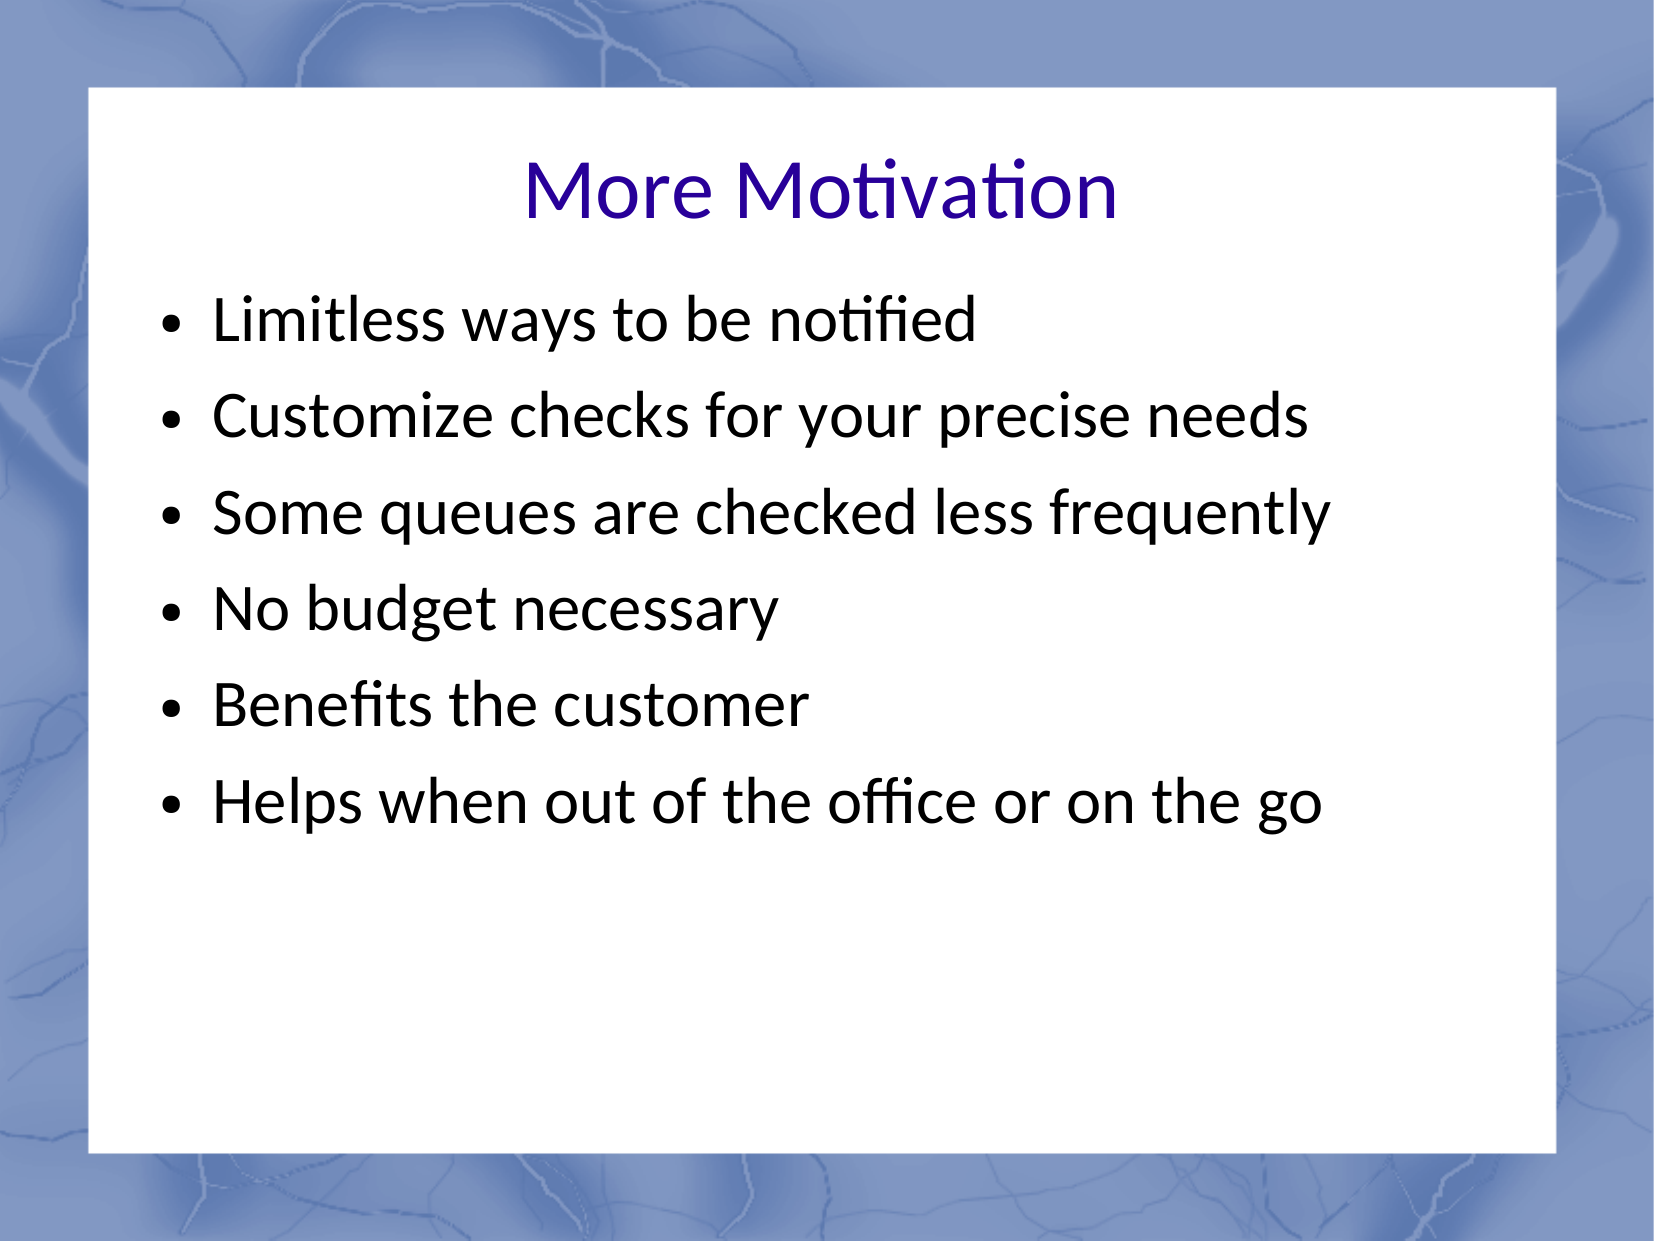

#
More Motivation
Limitless ways to be notified
Customize checks for your precise needs
Some queues are checked less frequently
No budget necessary
Benefits the customer
Helps when out of the office or on the go